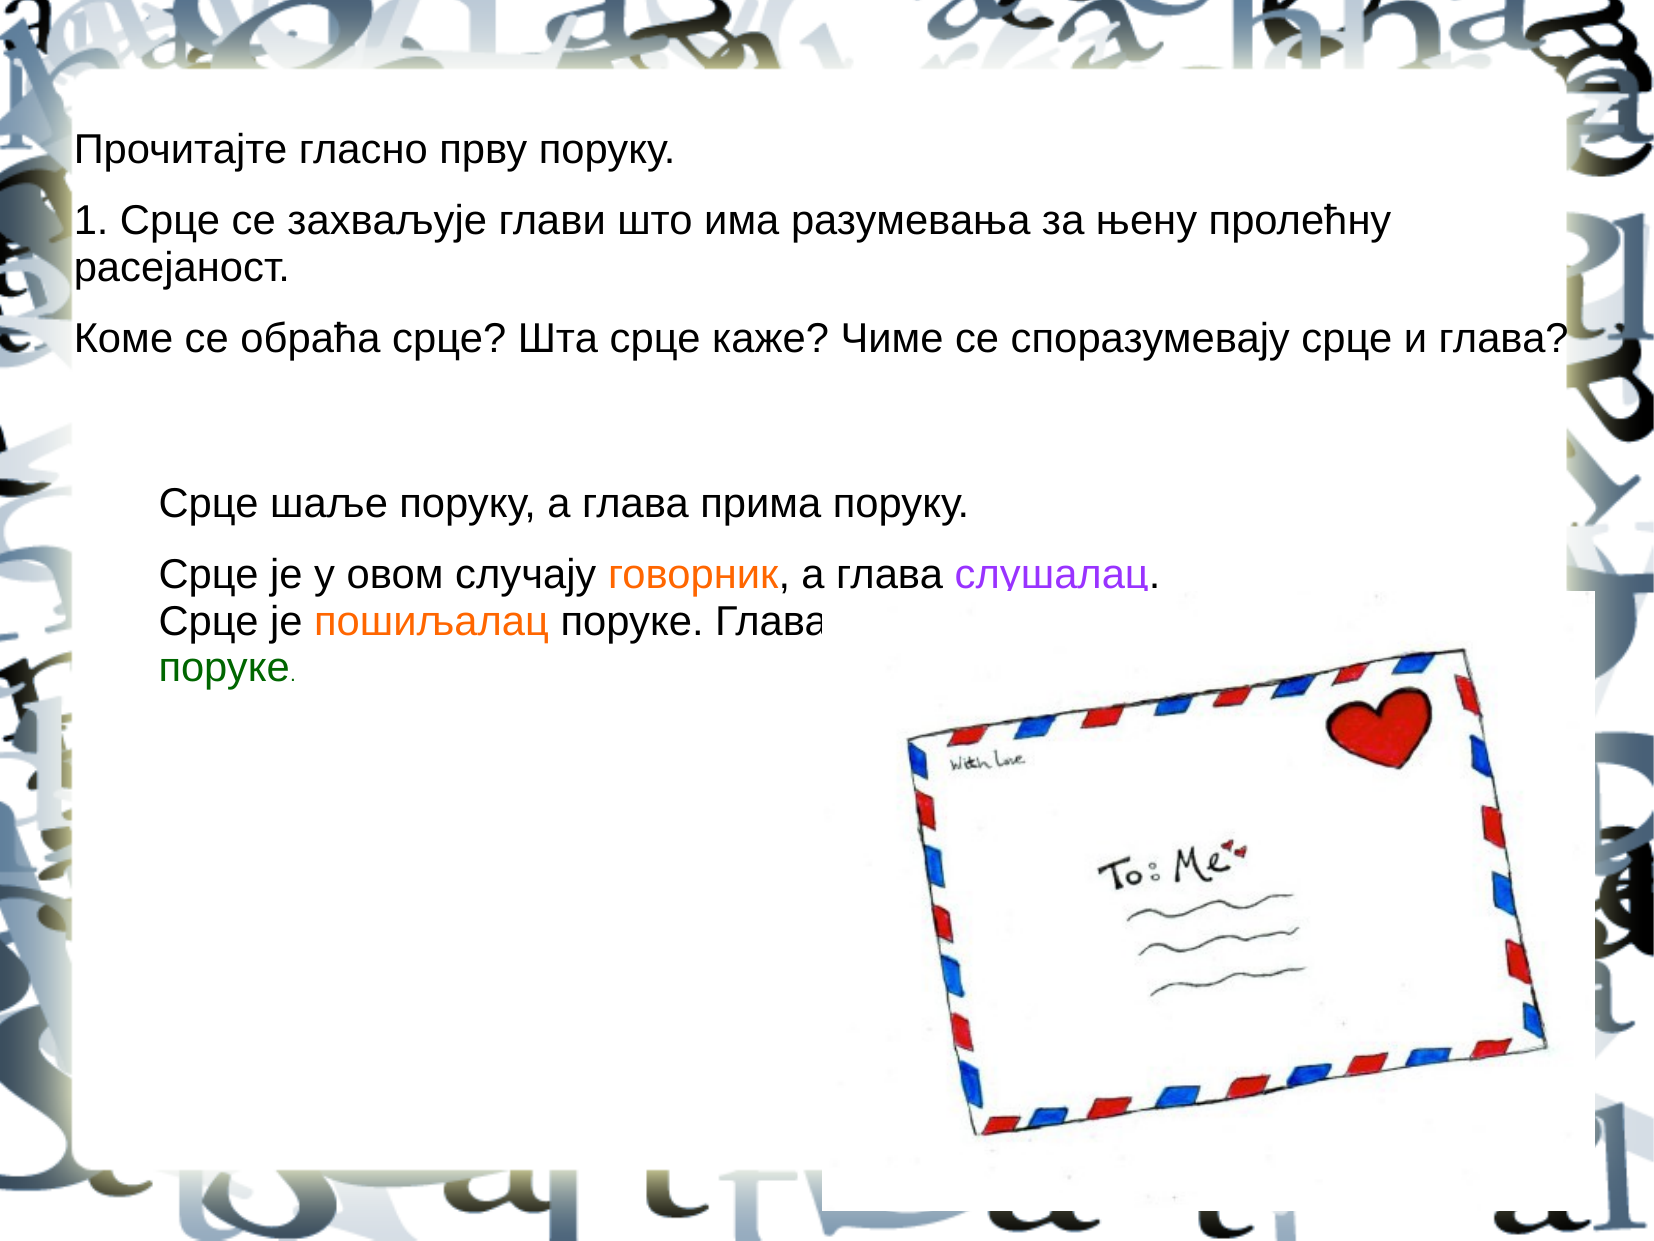

Прочитајте гласно прву поруку.
1. Срце се захваљује глави што има разумевања за њену пролећну расејаност.
Коме се обраћа срце? Шта срце каже? Чиме се споразумевају срце и глава?
Срце шаље поруку, а глава прима поруку.
Срце је у овом случају говорник, а глава слушалац. Срце је пошиљалац поруке. Глава је прималац поруке.